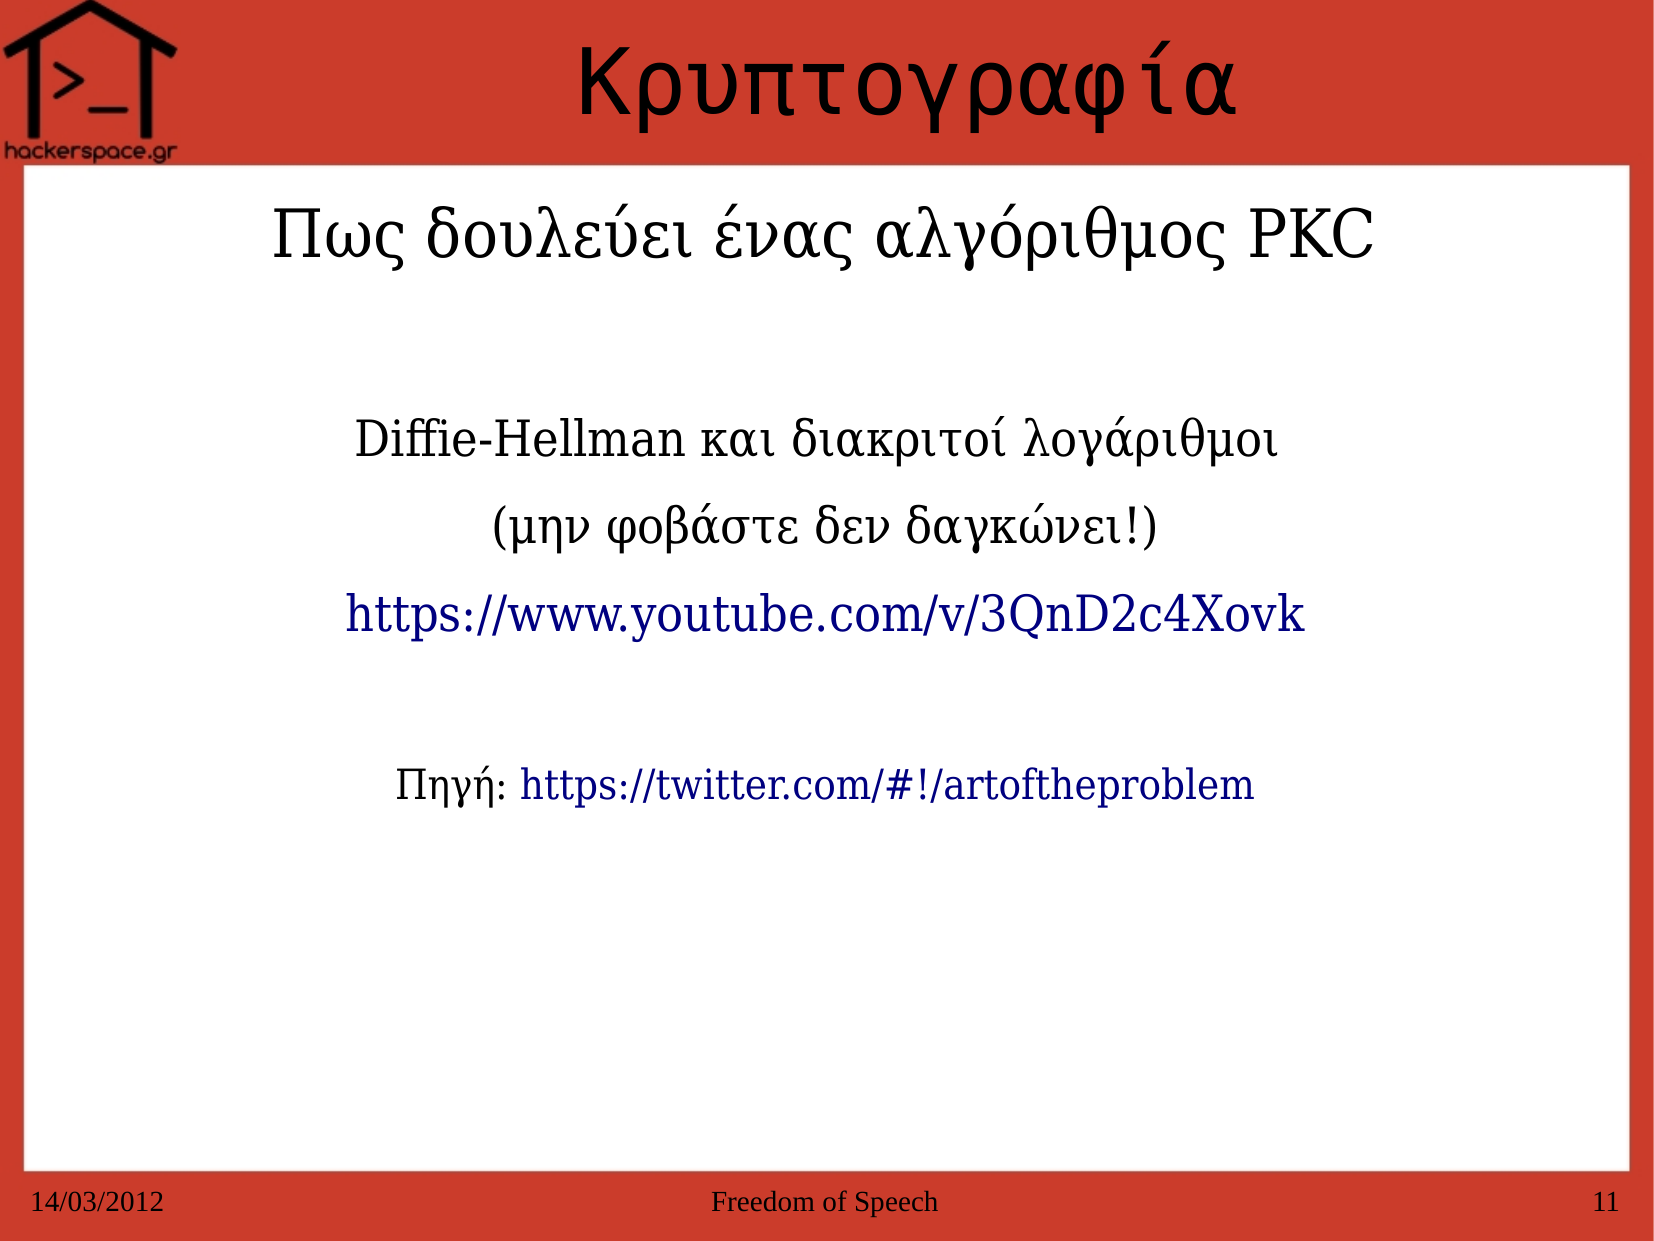

# Κρυπτογραφία
Πως δουλεύει ένας αλγόριθμος PKC
Diffie-Hellman και διακριτοί λογάριθμοι
(μην φοβάστε δεν δαγκώνει!)
https://www.youtube.com/v/3QnD2c4Xovk
Πηγή: https://twitter.com/#!/artoftheproblem
14/03/2012
Freedom of Speech
11